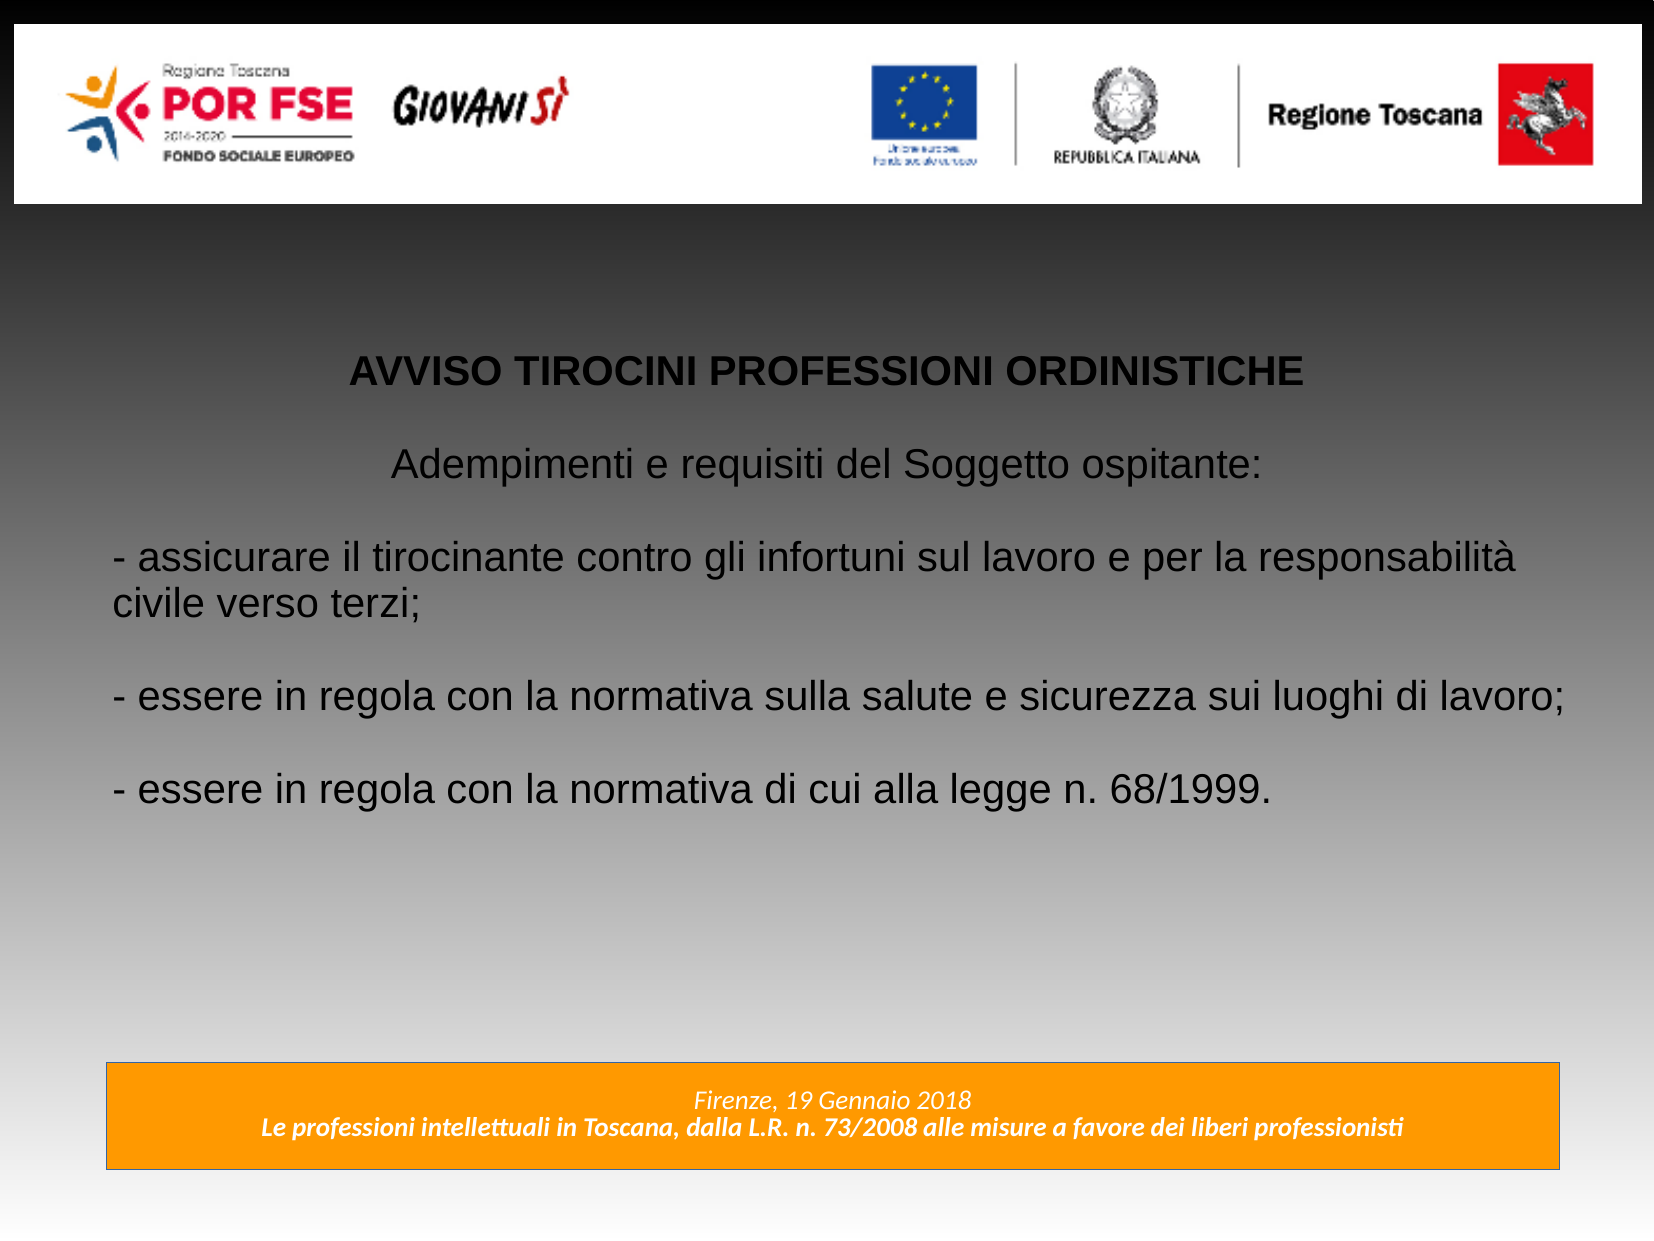

#
AVVISO TIROCINI PROFESSIONI ORDINISTICHE
Adempimenti e requisiti del Soggetto ospitante:
- assicurare il tirocinante contro gli infortuni sul lavoro e per la responsabilità civile verso terzi;
- essere in regola con la normativa sulla salute e sicurezza sui luoghi di lavoro;
- essere in regola con la normativa di cui alla legge n. 68/1999.
Firenze, 19 Gennaio 2018
Le professioni intellettuali in Toscana, dalla L.R. n. 73/2008 alle misure a favore dei liberi professionisti